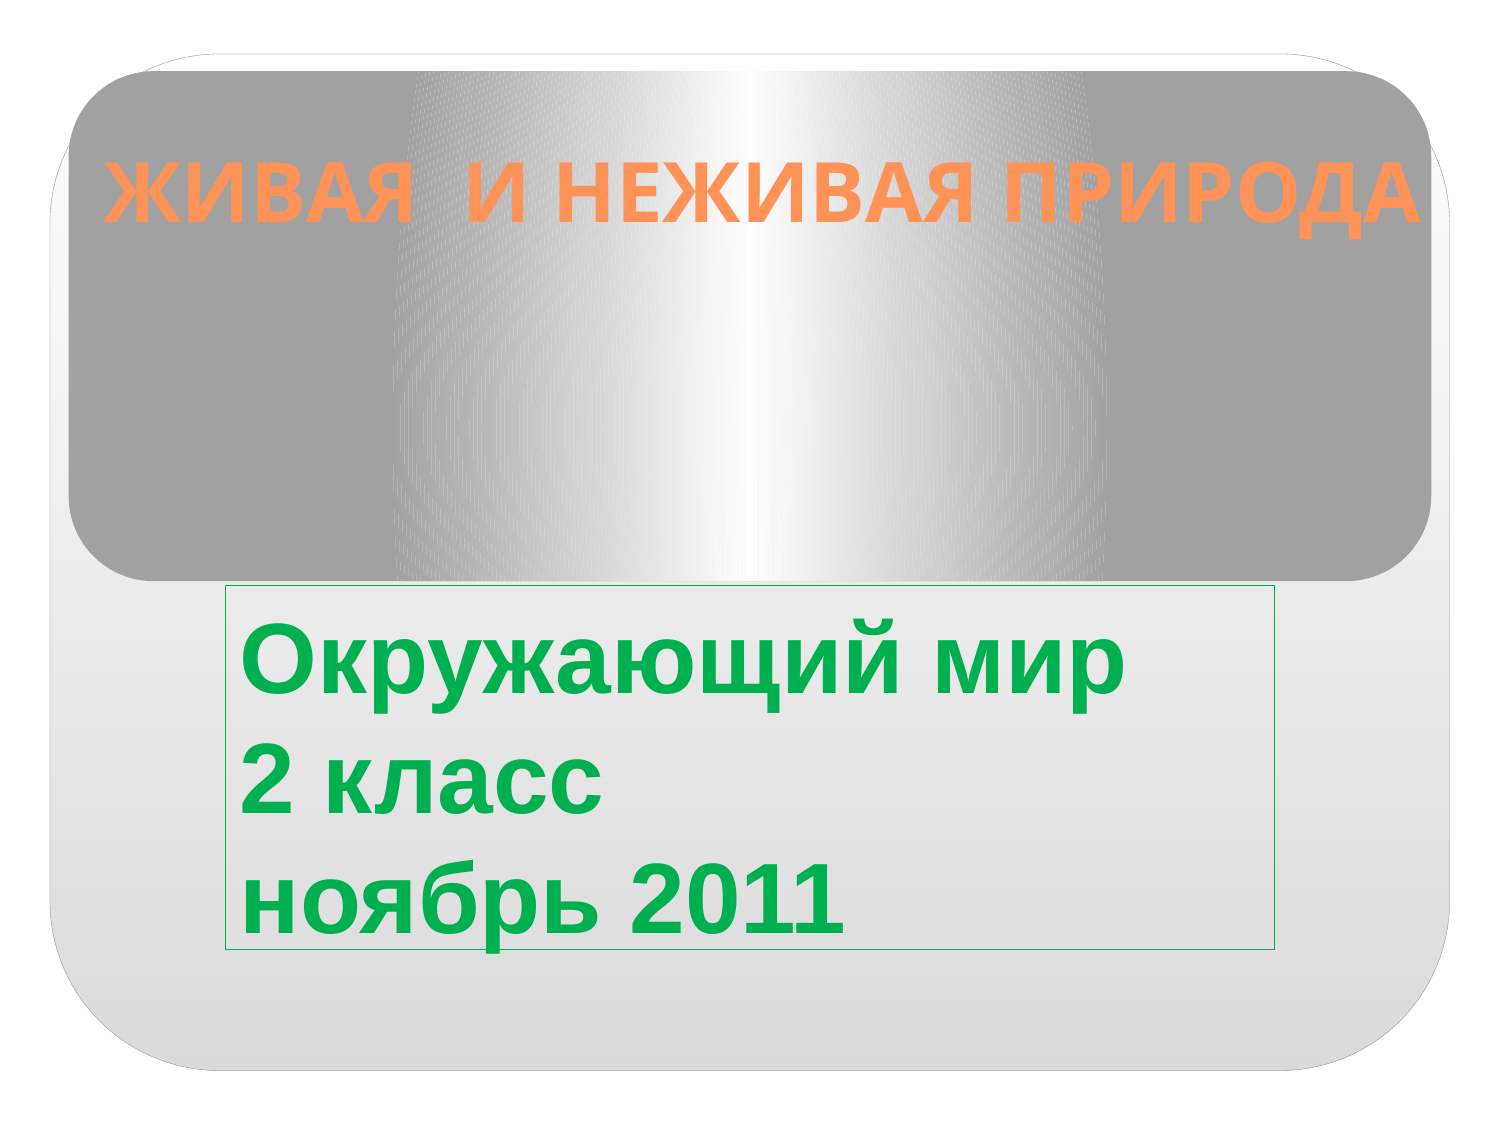

# ЖИВАЯ И НЕЖИВАЯ ПРИРОДА
Окружающий мир
2 класс
ноябрь 2011